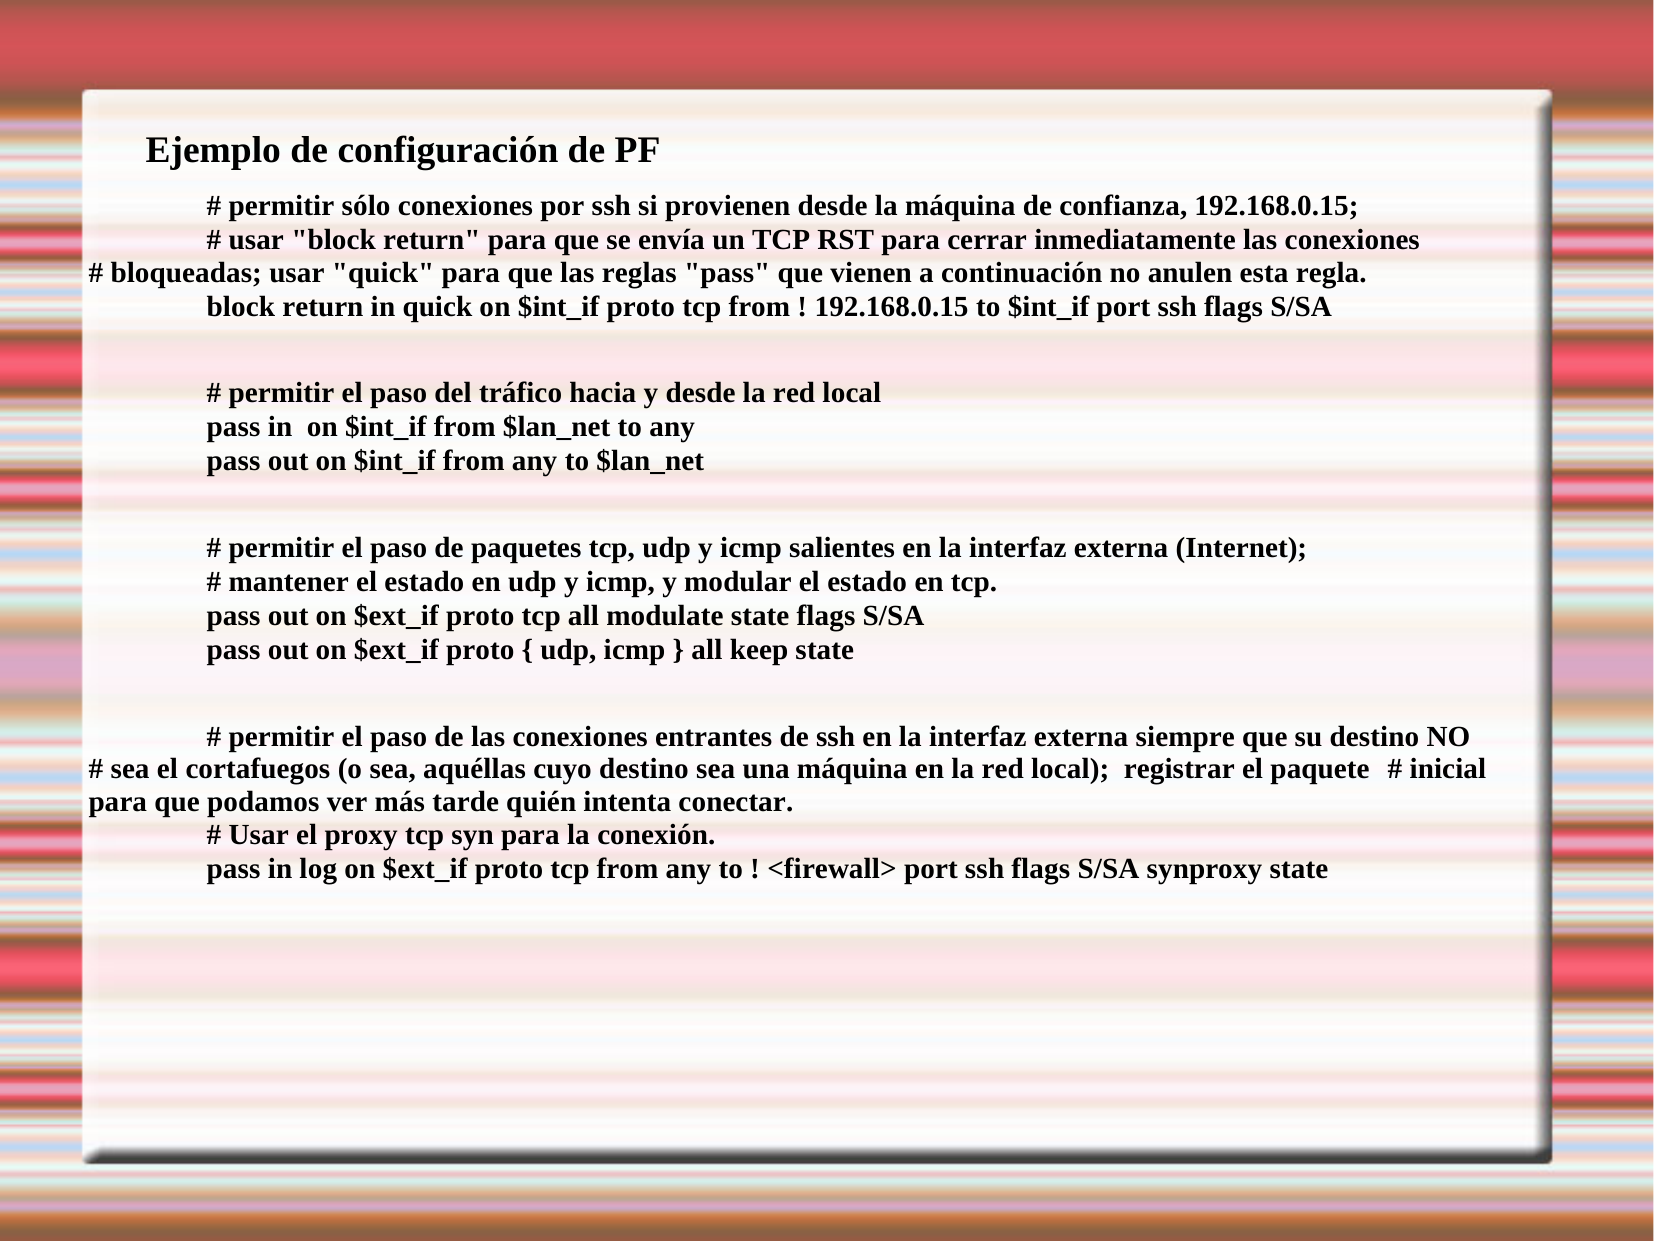

Ejemplo de configuración de PF
	# permitir sólo conexiones por ssh si provienen desde la máquina de confianza, 192.168.0.15;
	# usar "block return" para que se envía un TCP RST para cerrar inmediatamente las conexiones 	 # bloqueadas; usar "quick" para que las reglas "pass" que vienen a continuación no anulen esta regla.
	block return in quick on $int_if proto tcp from ! 192.168.0.15 to $int_if port ssh flags S/SA
	# permitir el paso del tráfico hacia y desde la red local
	pass in on $int_if from $lan_net to any
	pass out on $int_if from any to $lan_net
	# permitir el paso de paquetes tcp, udp y icmp salientes en la interfaz externa (Internet);
	# mantener el estado en udp y icmp, y modular el estado en tcp.
	pass out on $ext_if proto tcp all modulate state flags S/SA
	pass out on $ext_if proto { udp, icmp } all keep state
	# permitir el paso de las conexiones entrantes de ssh en la interfaz externa siempre que su destino NO 	 # sea el cortafuegos (o sea, aquéllas cuyo destino sea una máquina en la red local); registrar el paquete 	# inicial para que podamos ver más tarde quién intenta conectar.
	# Usar el proxy tcp syn para la conexión.
	pass in log on $ext_if proto tcp from any to ! <firewall> port ssh flags S/SA synproxy state